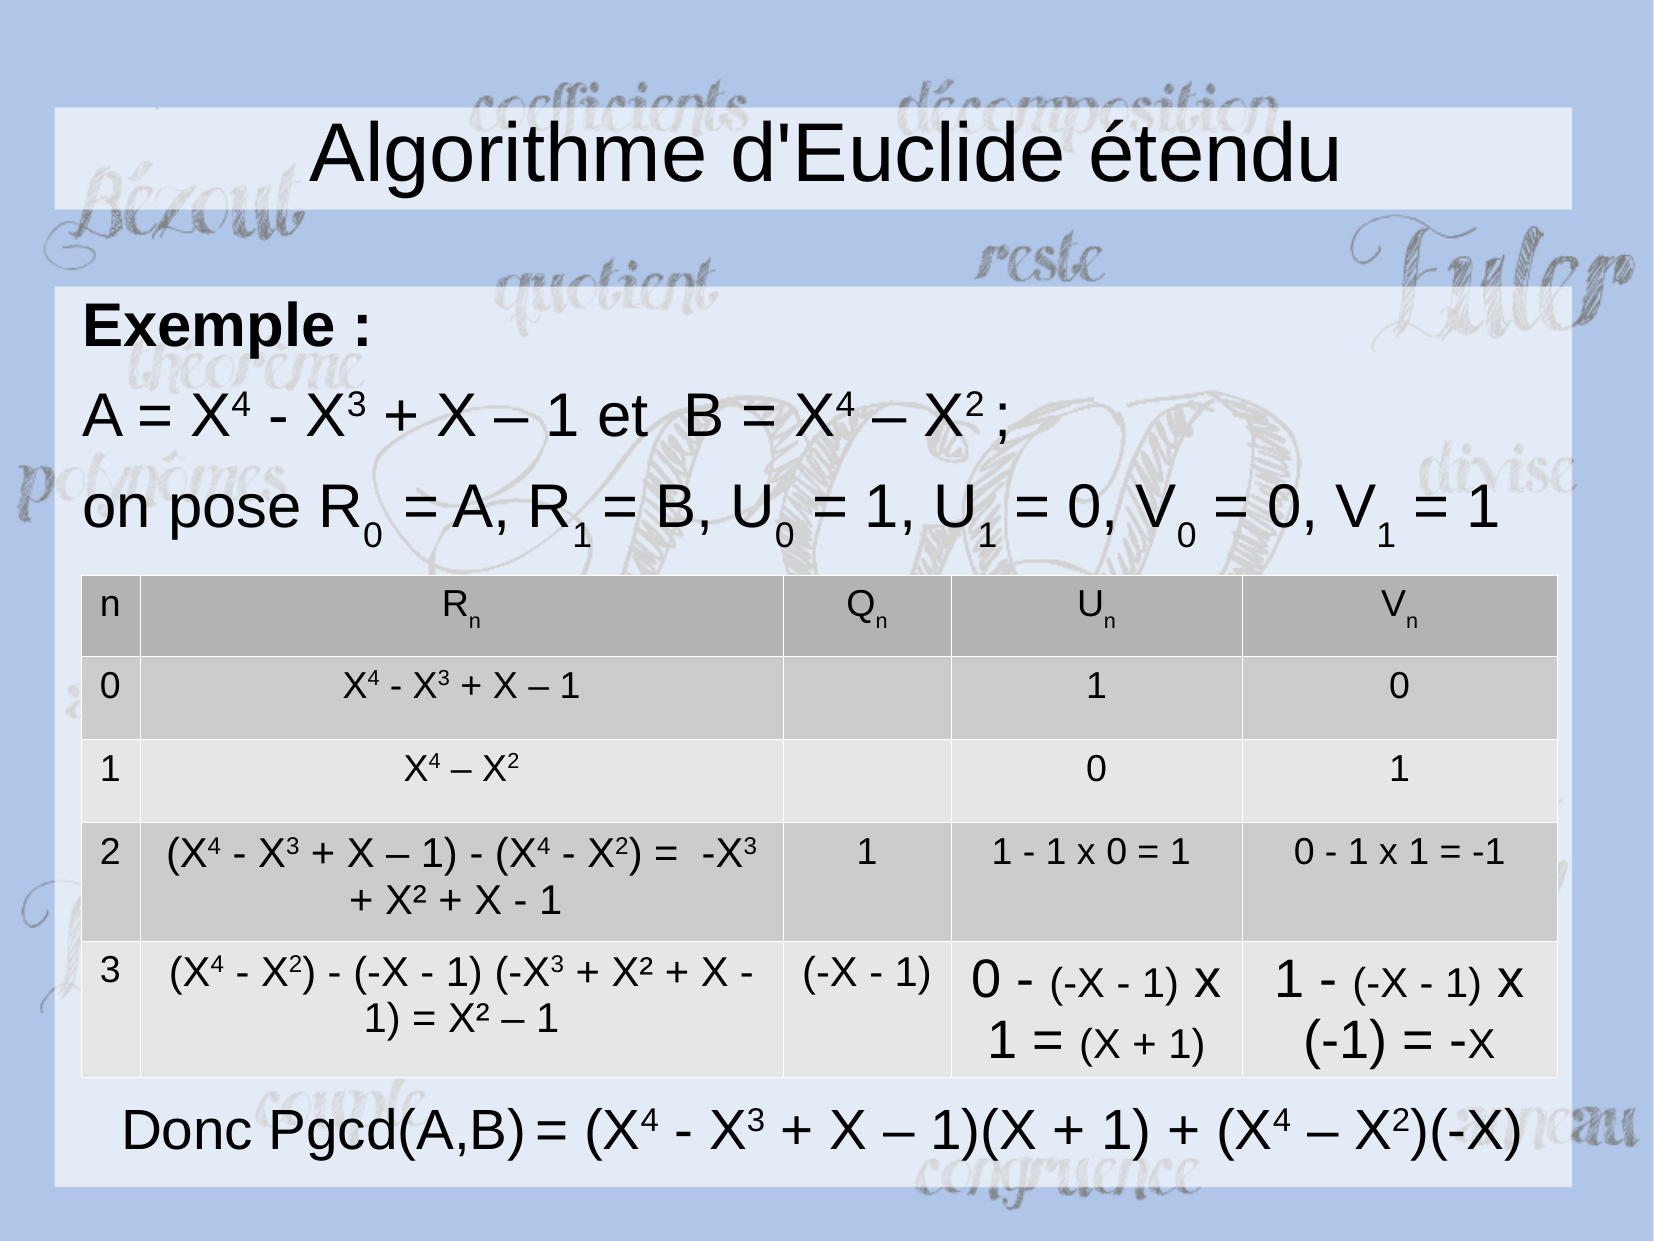

# Algorithme d'Euclide étendu
Exemple :
A = X4 - X3 + X – 1 et	B = X4 – X2 ;
on pose R0 = A, R1 = B, U0 = 1, U1 = 0, V0 = 0, V1 = 1
| n | Rn | Qn | Un | Vn |
| --- | --- | --- | --- | --- |
| 0 | X4 - X3 + X – 1 | | 1 | 0 |
| 1 | X4 – X2 | | 0 | 1 |
| 2 | (X4 - X3 + X – 1) - (X4 - X2) = -X3 + X² + X - 1 | 1 | 1 - 1 x 0 = 1 | 0 - 1 x 1 = -1 |
| 3 | (X4 - X2) - (-X - 1) (-X3 + X² + X - 1) = X² – 1 | (-X - 1) | 0 - (-X - 1) x 1 = (X + 1) | 1 - (-X - 1) x (-1) = -X |
Donc Pgcd(A,B) = (X4 - X3 + X – 1)(X + 1) + (X4 – X2)(-X)